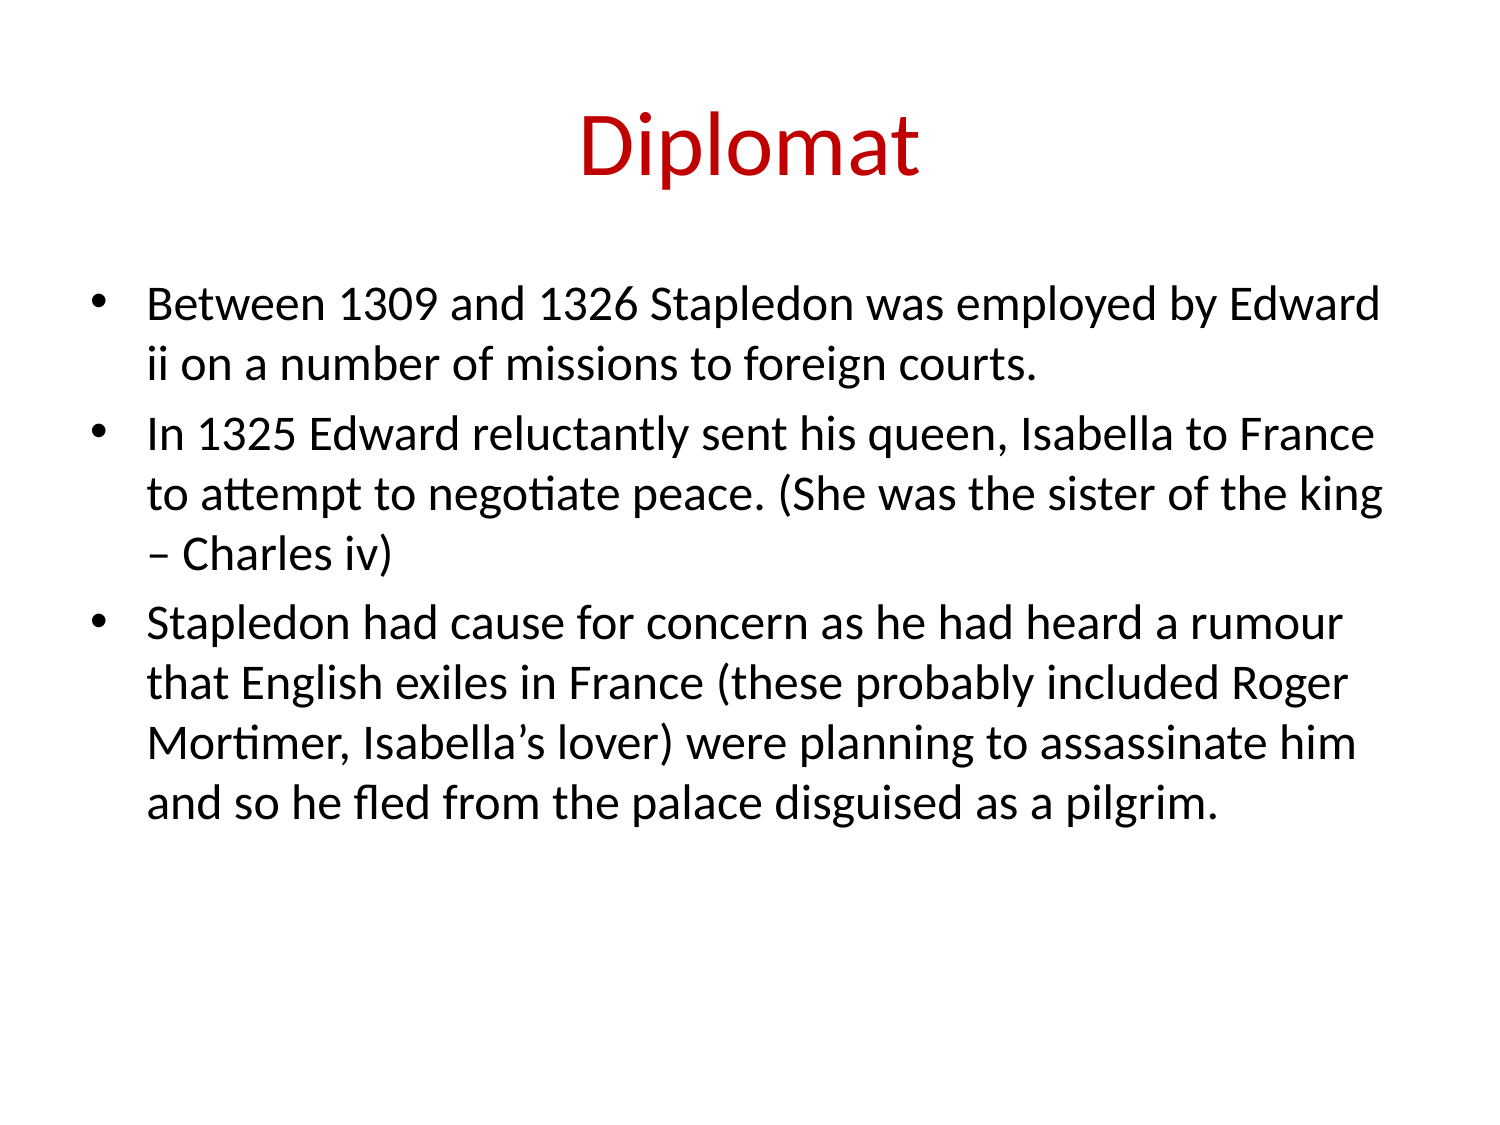

# Diplomat
Between 1309 and 1326 Stapledon was employed by Edward ii on a number of missions to foreign courts.
In 1325 Edward reluctantly sent his queen, Isabella to France to attempt to negotiate peace. (She was the sister of the king – Charles iv)
Stapledon had cause for concern as he had heard a rumour that English exiles in France (these probably included Roger Mortimer, Isabella’s lover) were planning to assassinate him and so he fled from the palace disguised as a pilgrim.